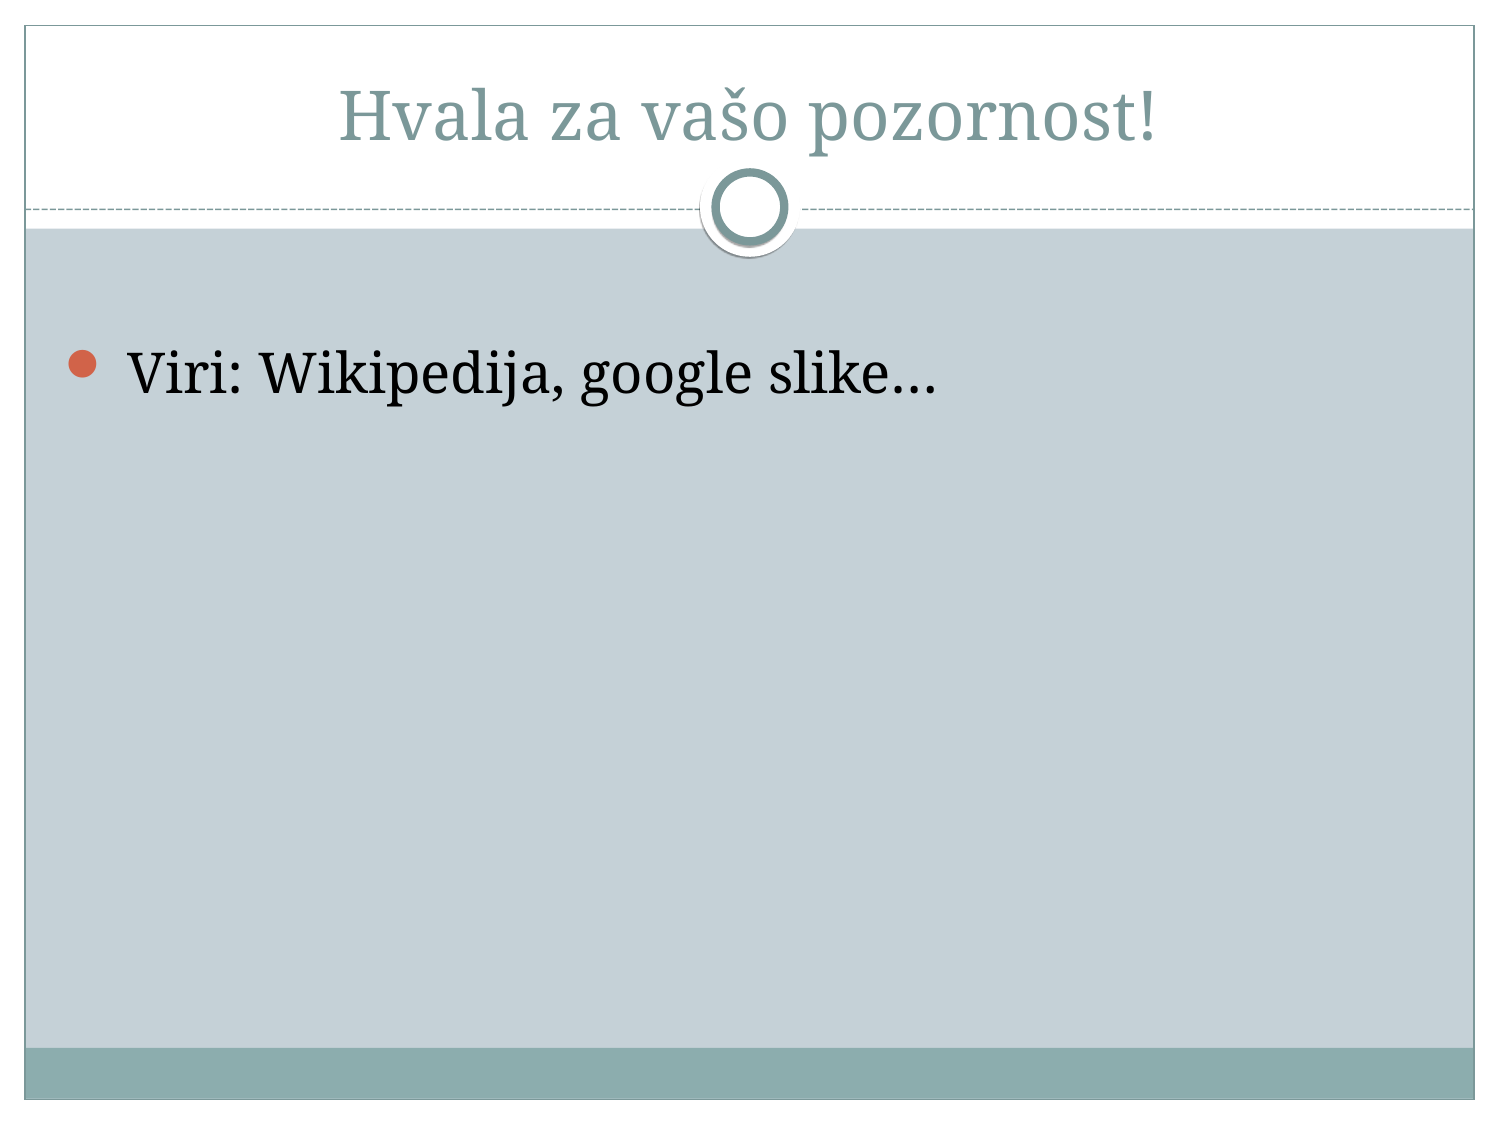

# Hvala za vašo pozornost!
 Viri: Wikipedija, google slike…